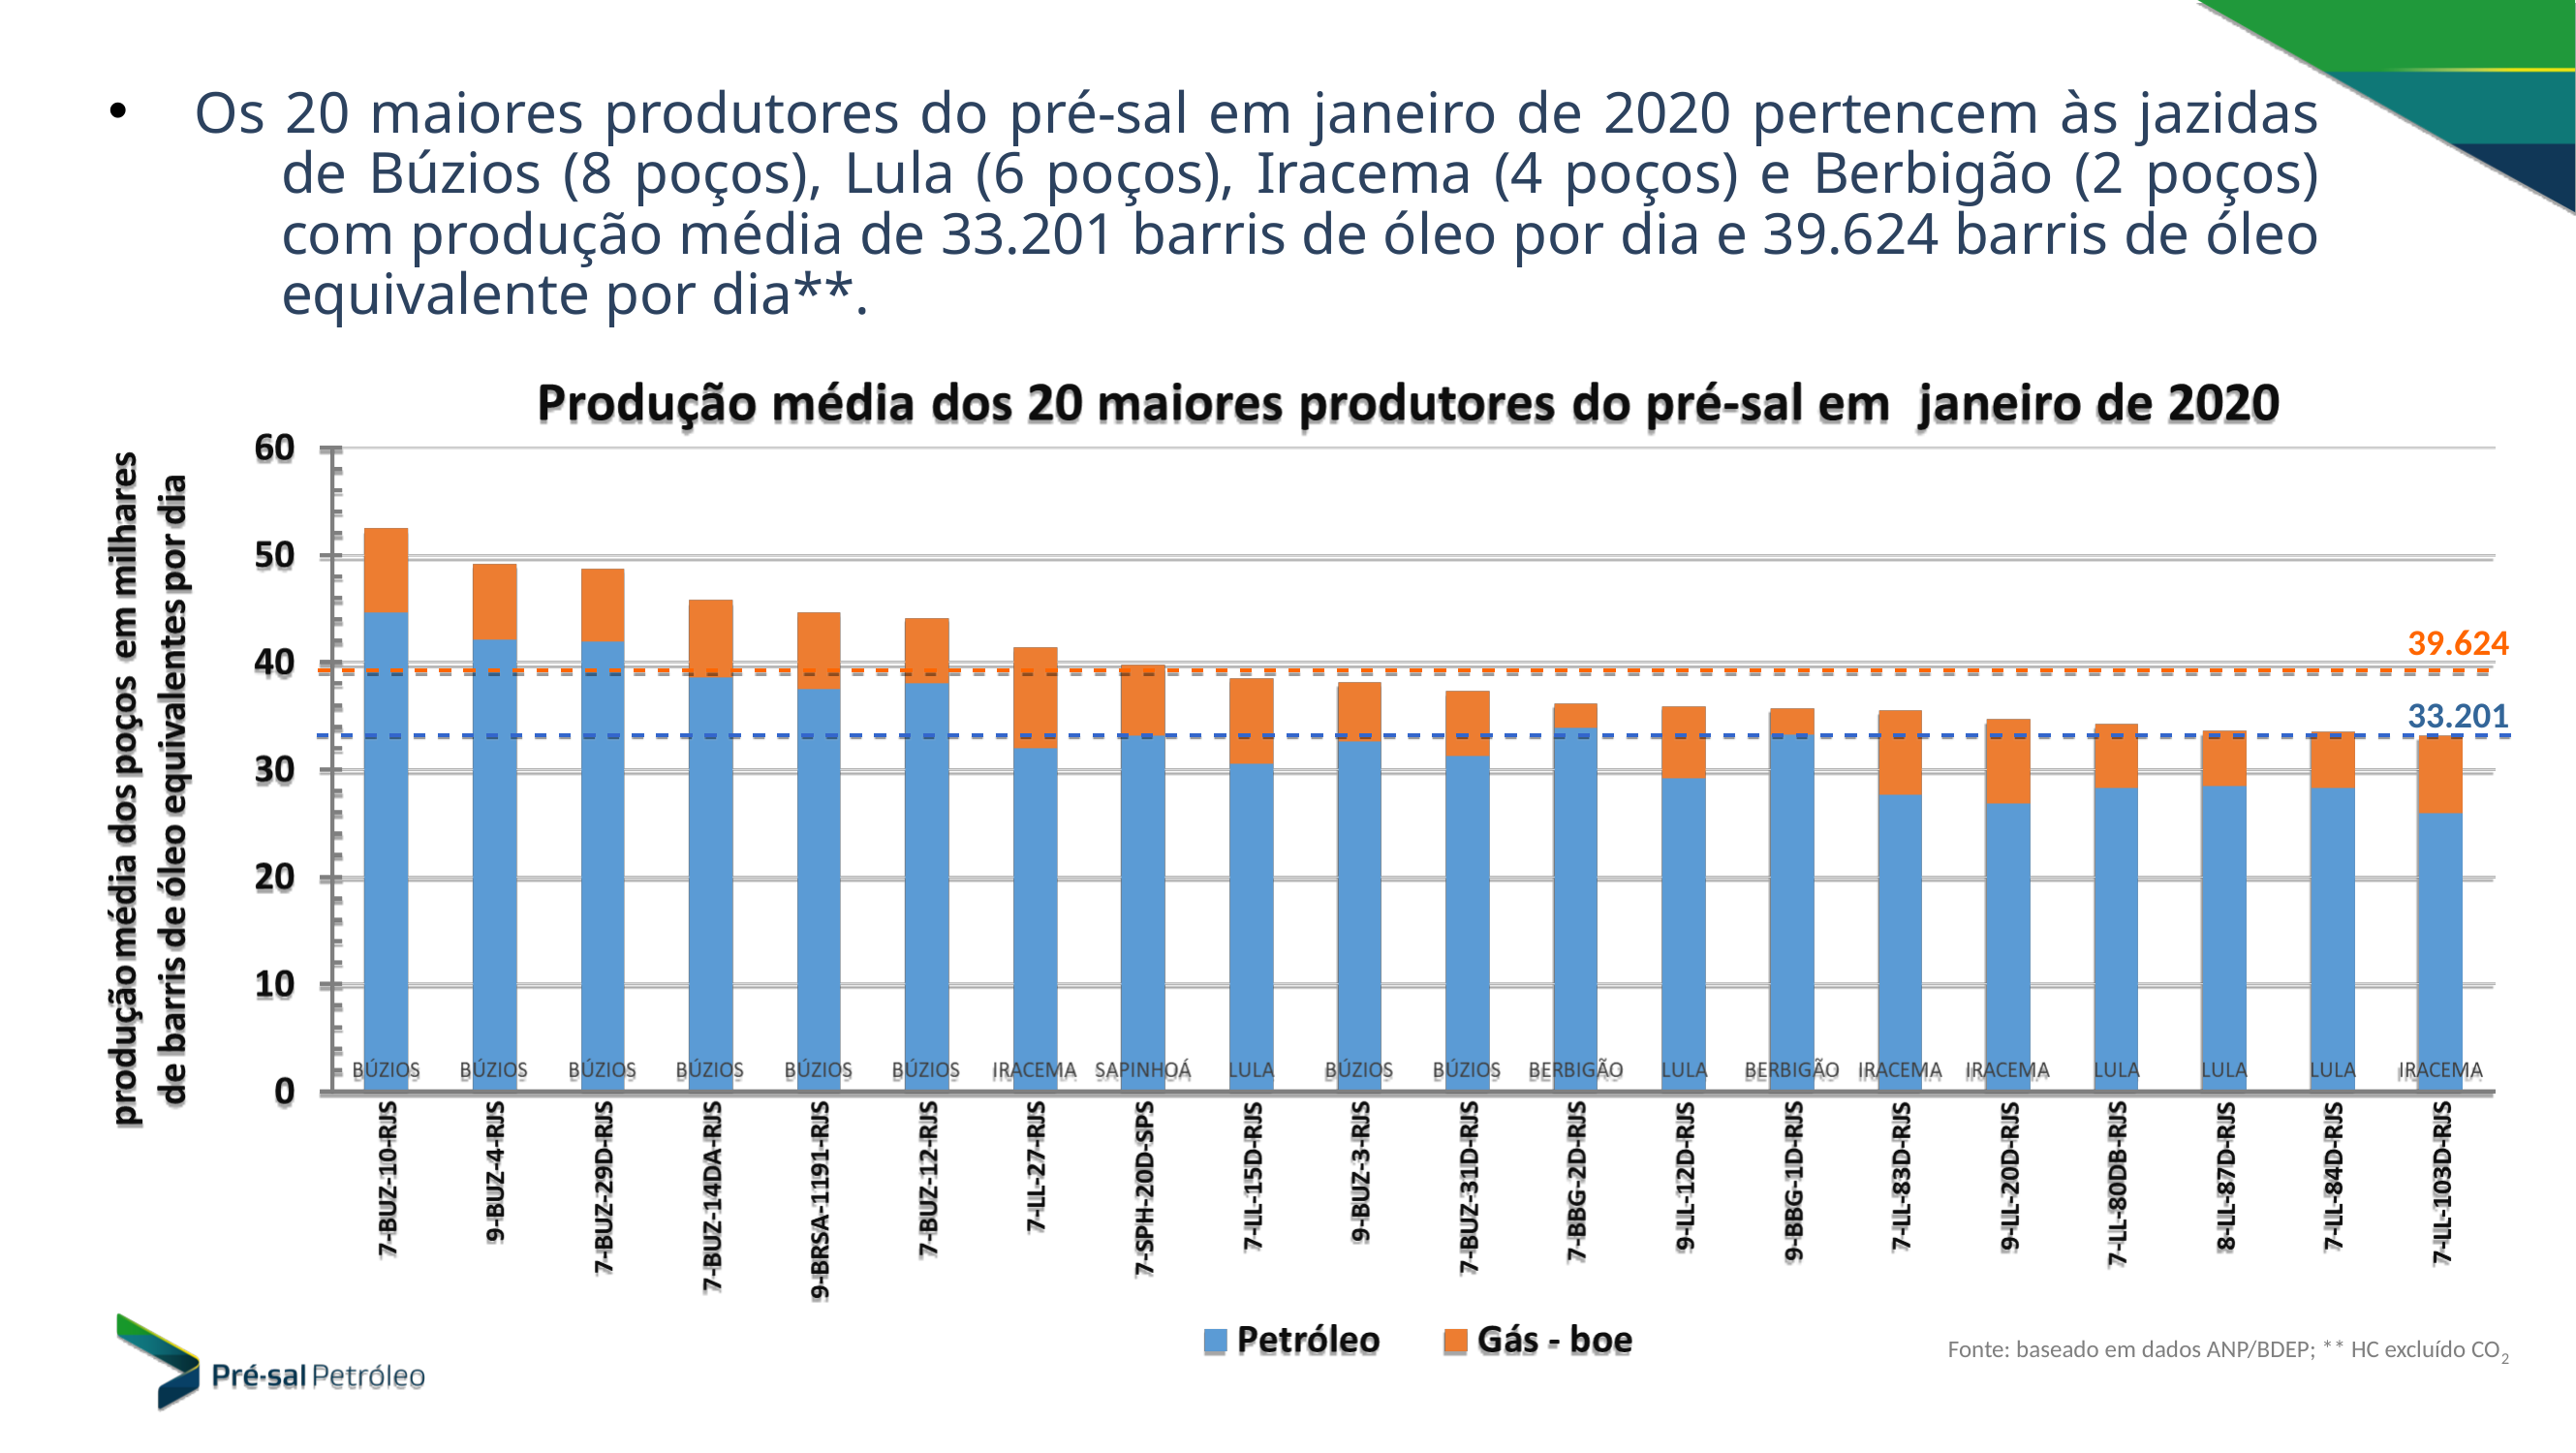

Os 20 maiores produtores do pré-sal em janeiro de 2020 pertencem às jazidas de Búzios (8 poços), Lula (6 poços), Iracema (4 poços) e Berbigão (2 poços) com produção média de 33.201 barris de óleo por dia e 39.624 barris de óleo equivalente por dia**.
39.624
33.201
Fonte: baseado em dados ANP/BDEP; ** HC excluído CO2